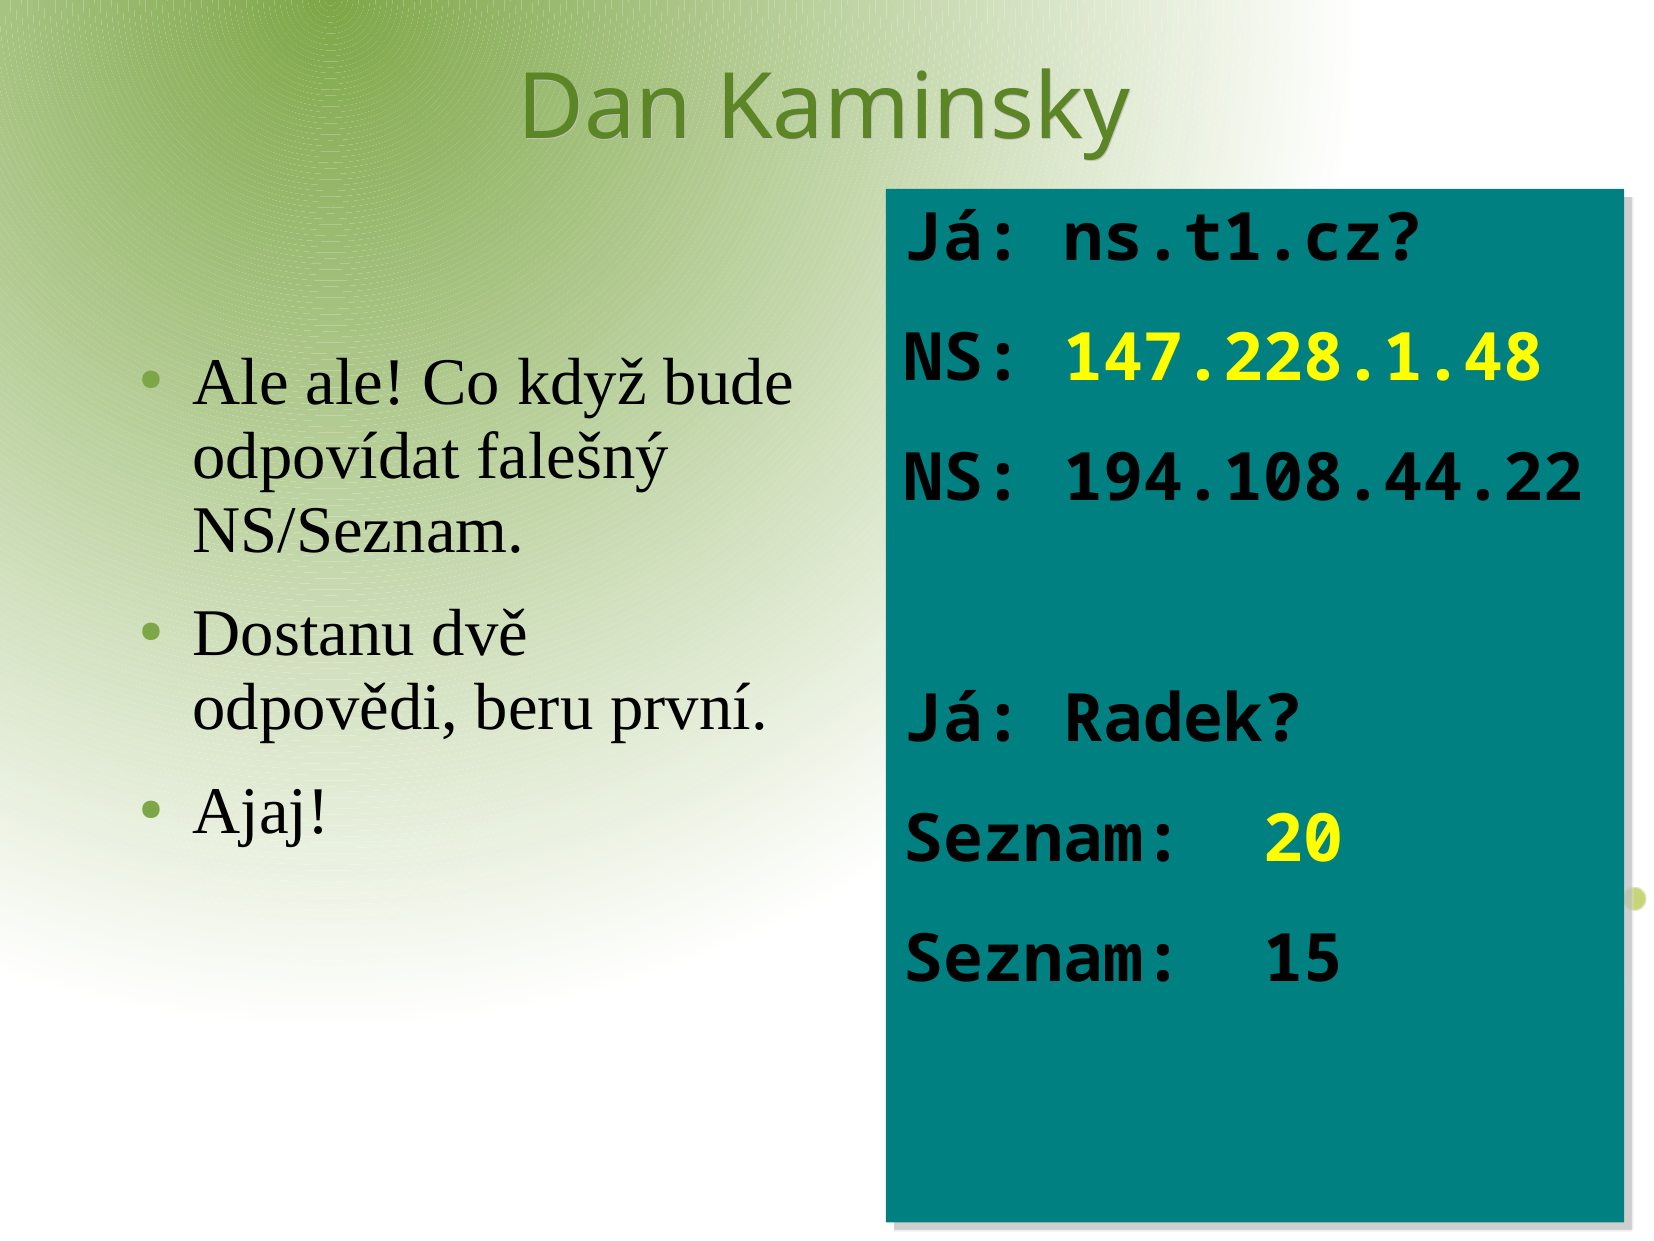

# Dan Kaminsky
Já: ns.t1.cz?
NS: 147.228.1.48
NS: 194.108.44.22
Já: Radek?
Seznam: 20
Seznam: 15
Ale ale! Co když bude odpovídat falešný NS/Seznam.
Dostanu dvě odpovědi, beru první.
Ajaj!